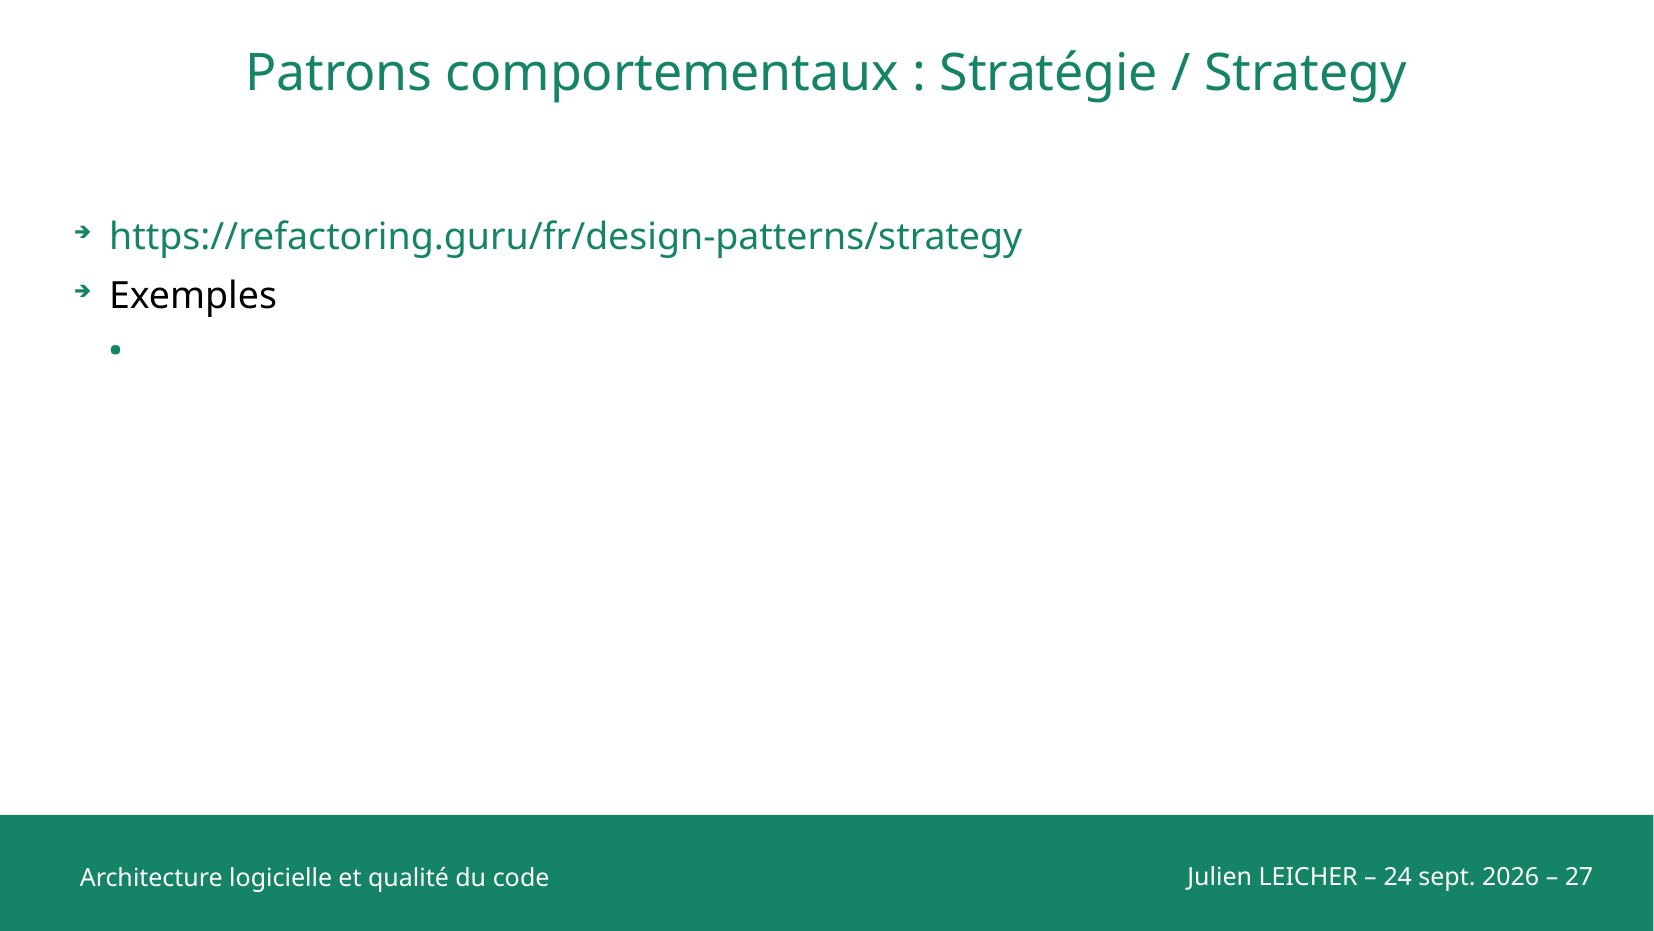

Patrons comportementaux : Stratégie / Strategy
https://refactoring.guru/fr/design-patterns/strategy
Exemples
Julien LEICHER – –
Architecture logicielle et qualité du code